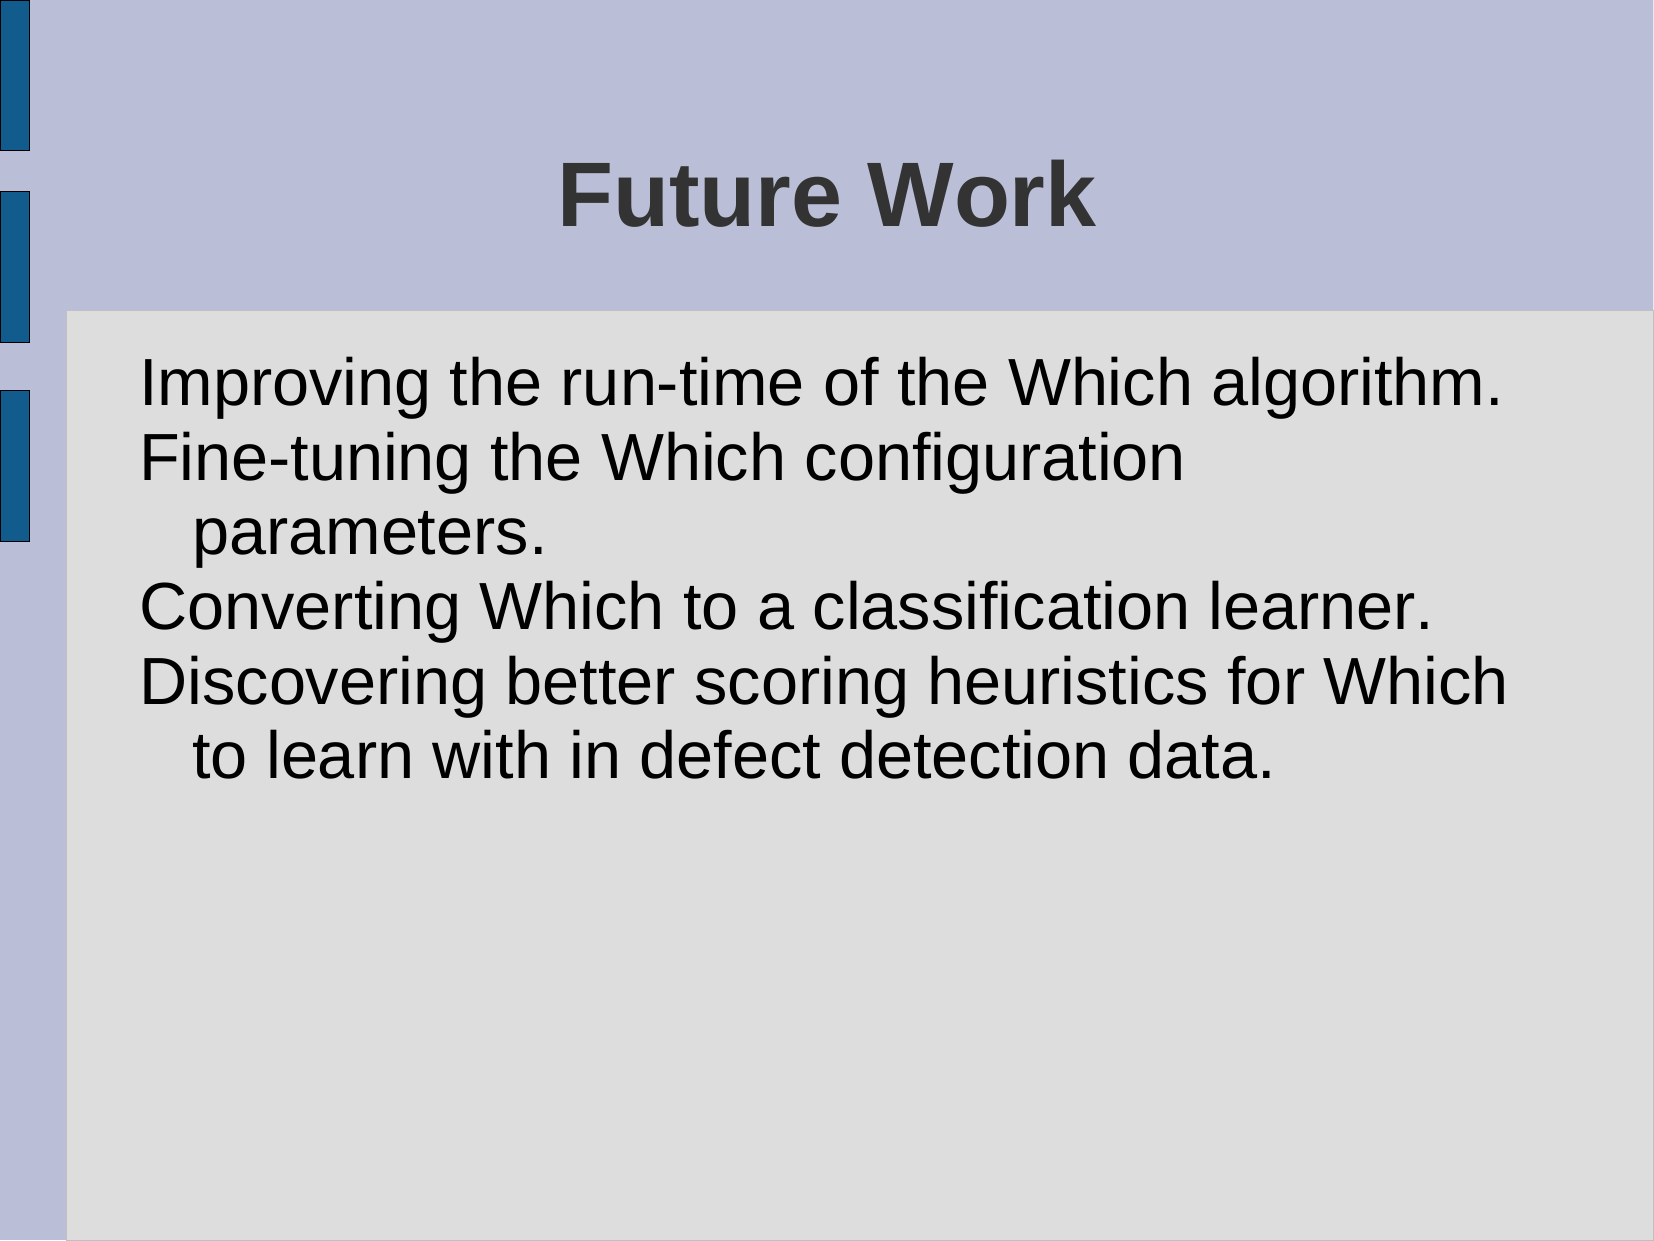

# Future Work
Improving the run-time of the Which algorithm.
Fine-tuning the Which configuration parameters.
Converting Which to a classification learner.
Discovering better scoring heuristics for Which to learn with in defect detection data.